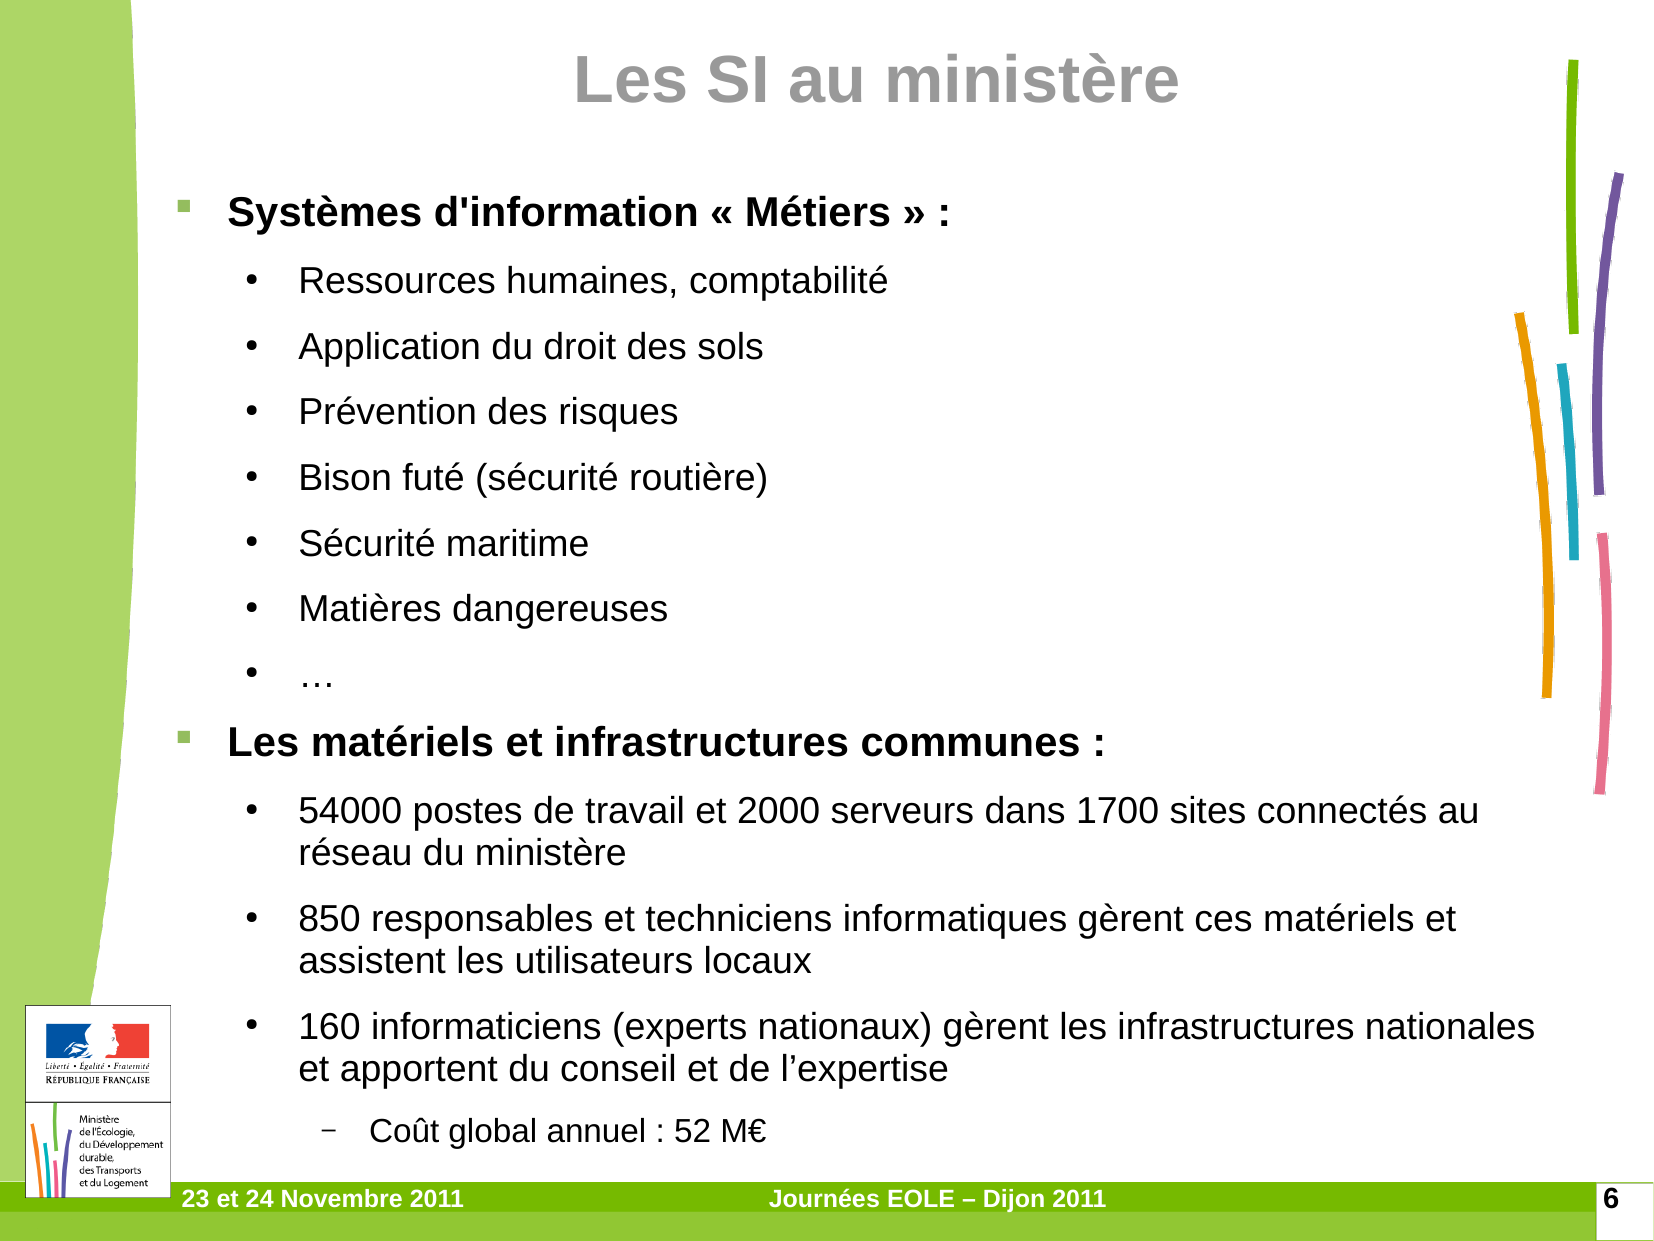

# Les SI au ministère
Systèmes d'information « Métiers » :
Ressources humaines, comptabilité
Application du droit des sols
Prévention des risques
Bison futé (sécurité routière)
Sécurité maritime
Matières dangereuses
…
Les matériels et infrastructures communes :
54000 postes de travail et 2000 serveurs dans 1700 sites connectés au réseau du ministère
850 responsables et techniciens informatiques gèrent ces matériels et assistent les utilisateurs locaux
160 informaticiens (experts nationaux) gèrent les infrastructures nationales et apportent du conseil et de l’expertise
Coût global annuel : 52 M€
6
 SG/SPSSI/PSI septembre 2011
Schéma directeur des SI